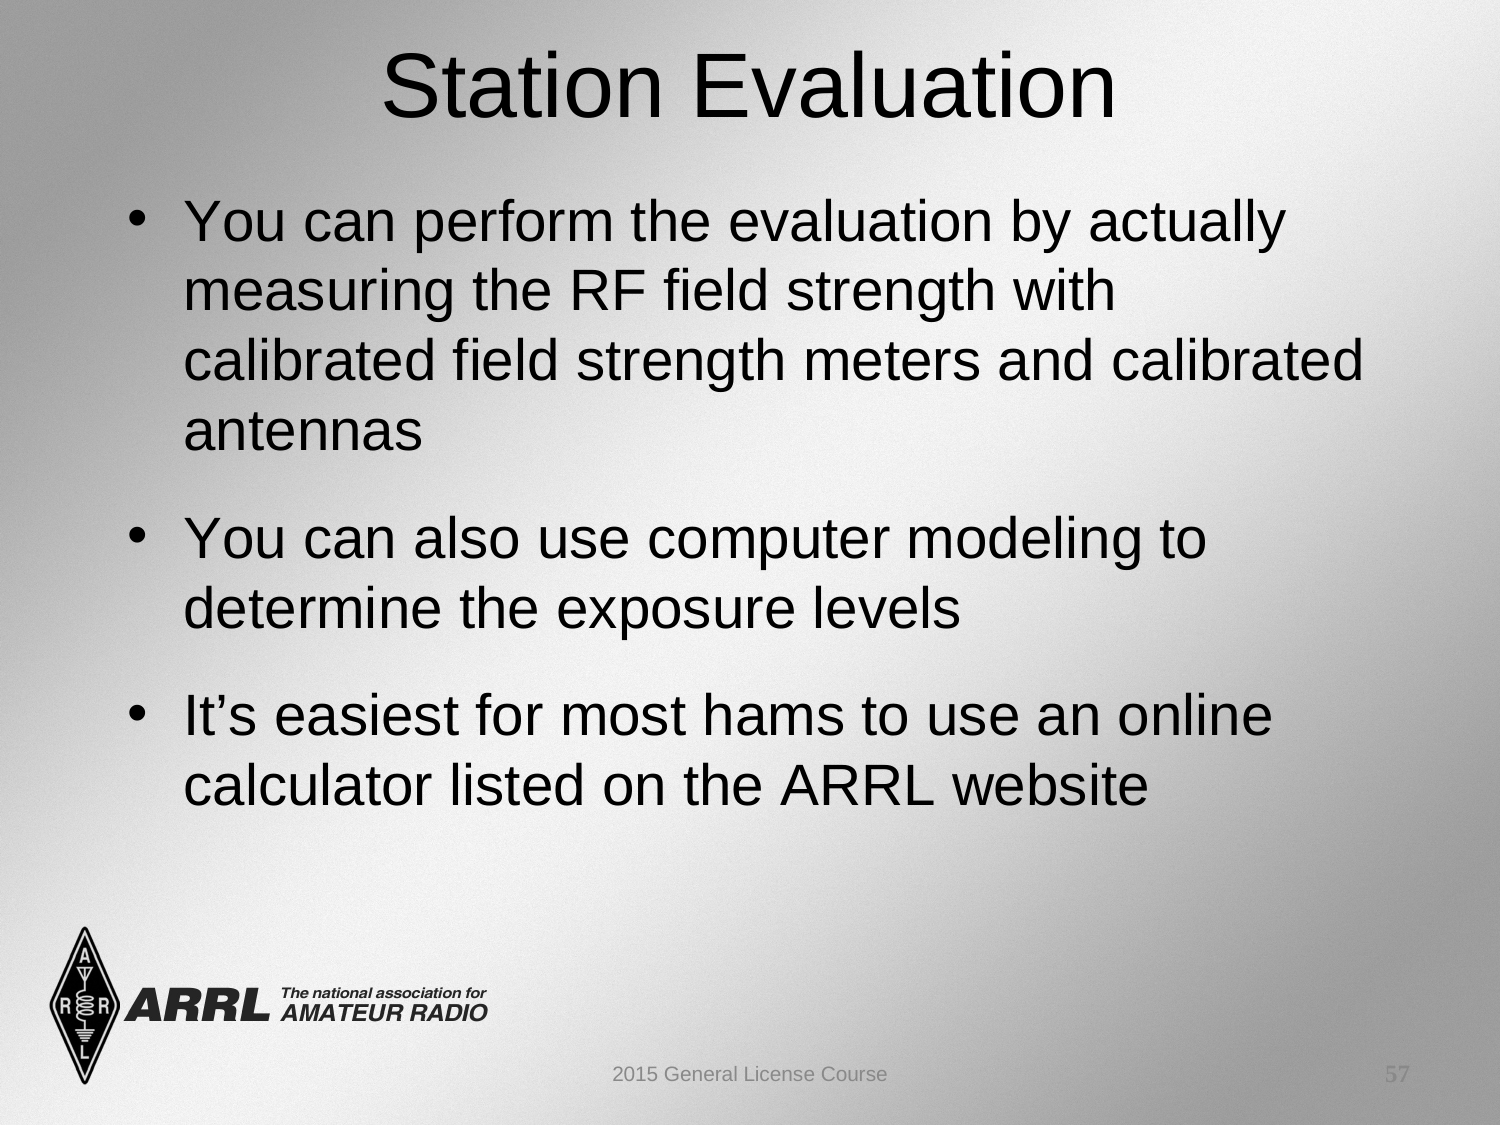

Station Evaluation
You can perform the evaluation by actually measuring the RF field strength with calibrated field strength meters and calibrated antennas
You can also use computer modeling to determine the exposure levels
It’s easiest for most hams to use an online calculator listed on the ARRL website
2015 General License Course